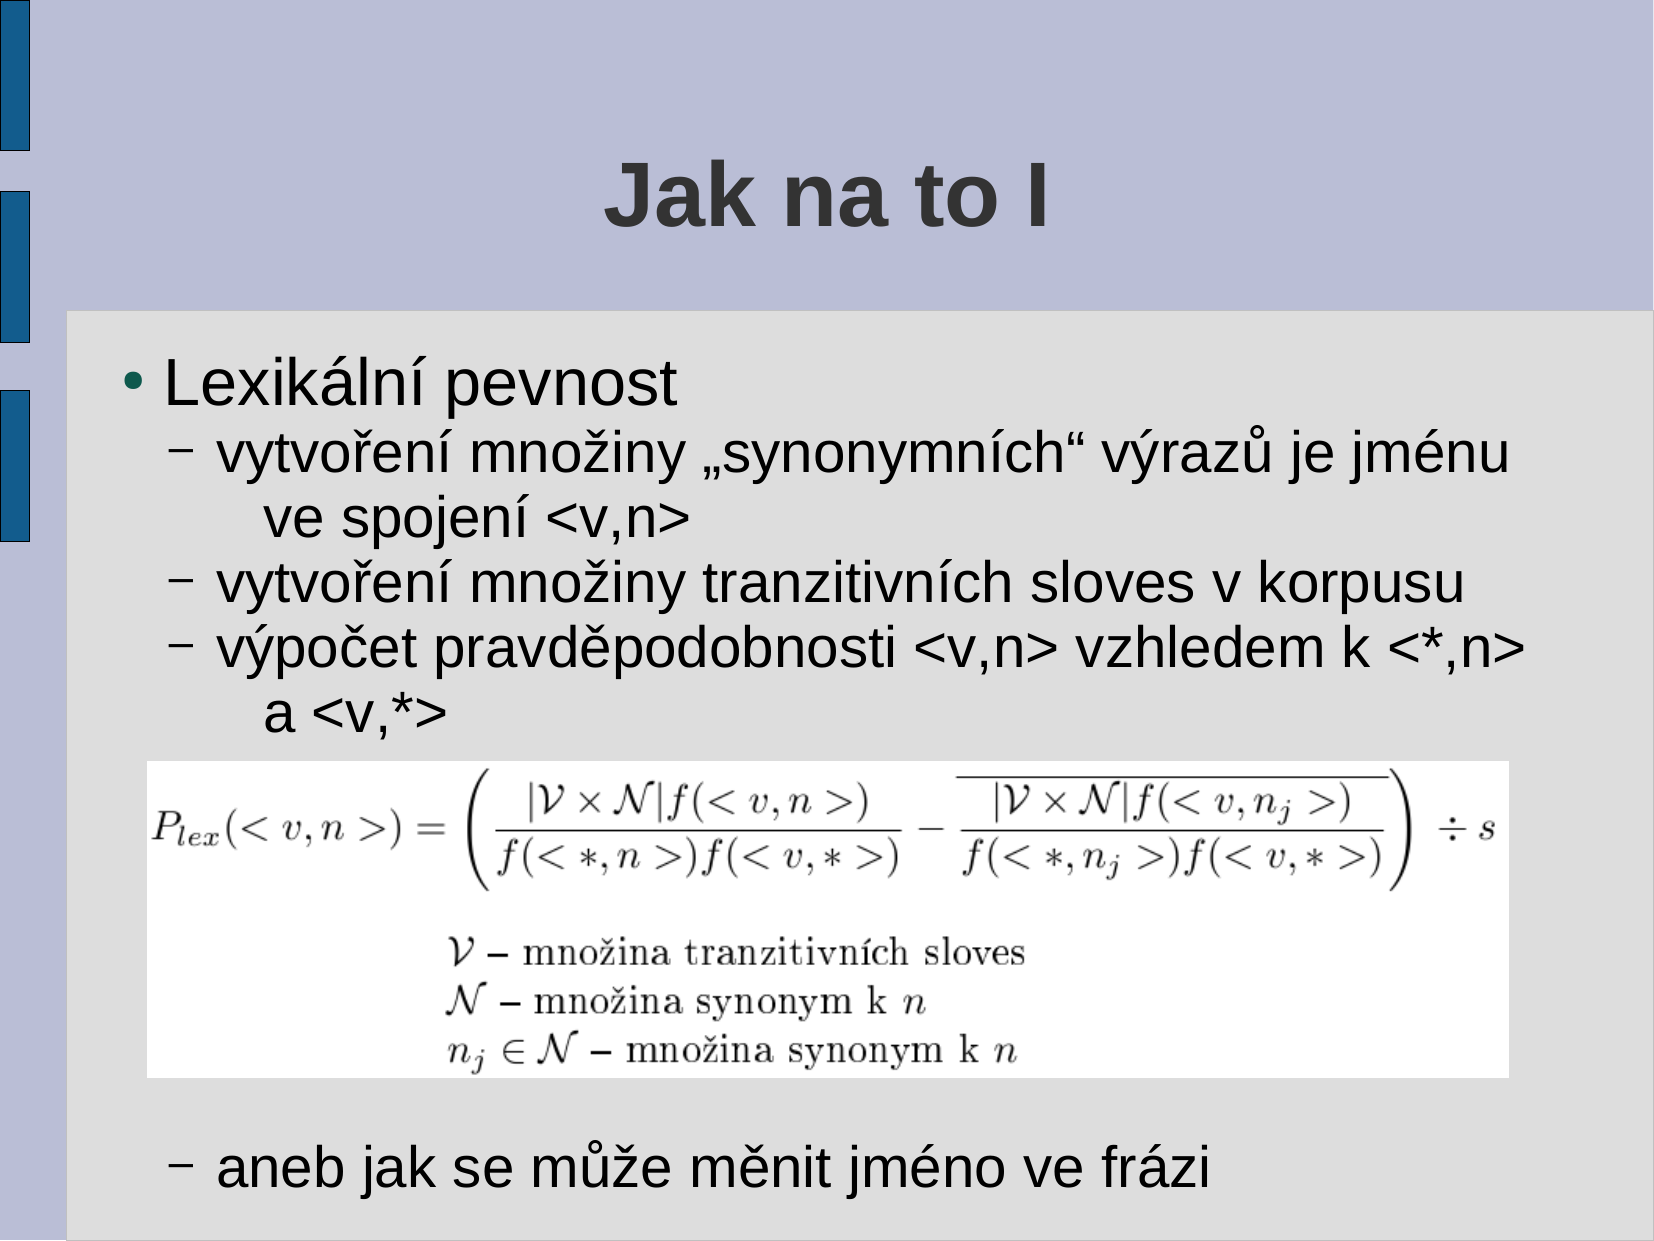

Jak na to I
# Lexikální pevnost
vytvoření množiny „synonymních“ výrazů je jménu ve spojení <v,n>
vytvoření množiny tranzitivních sloves v korpusu
výpočet pravděpodobnosti <v,n> vzhledem k <*,n> a <v,*>
aneb jak se může měnit jméno ve frázi